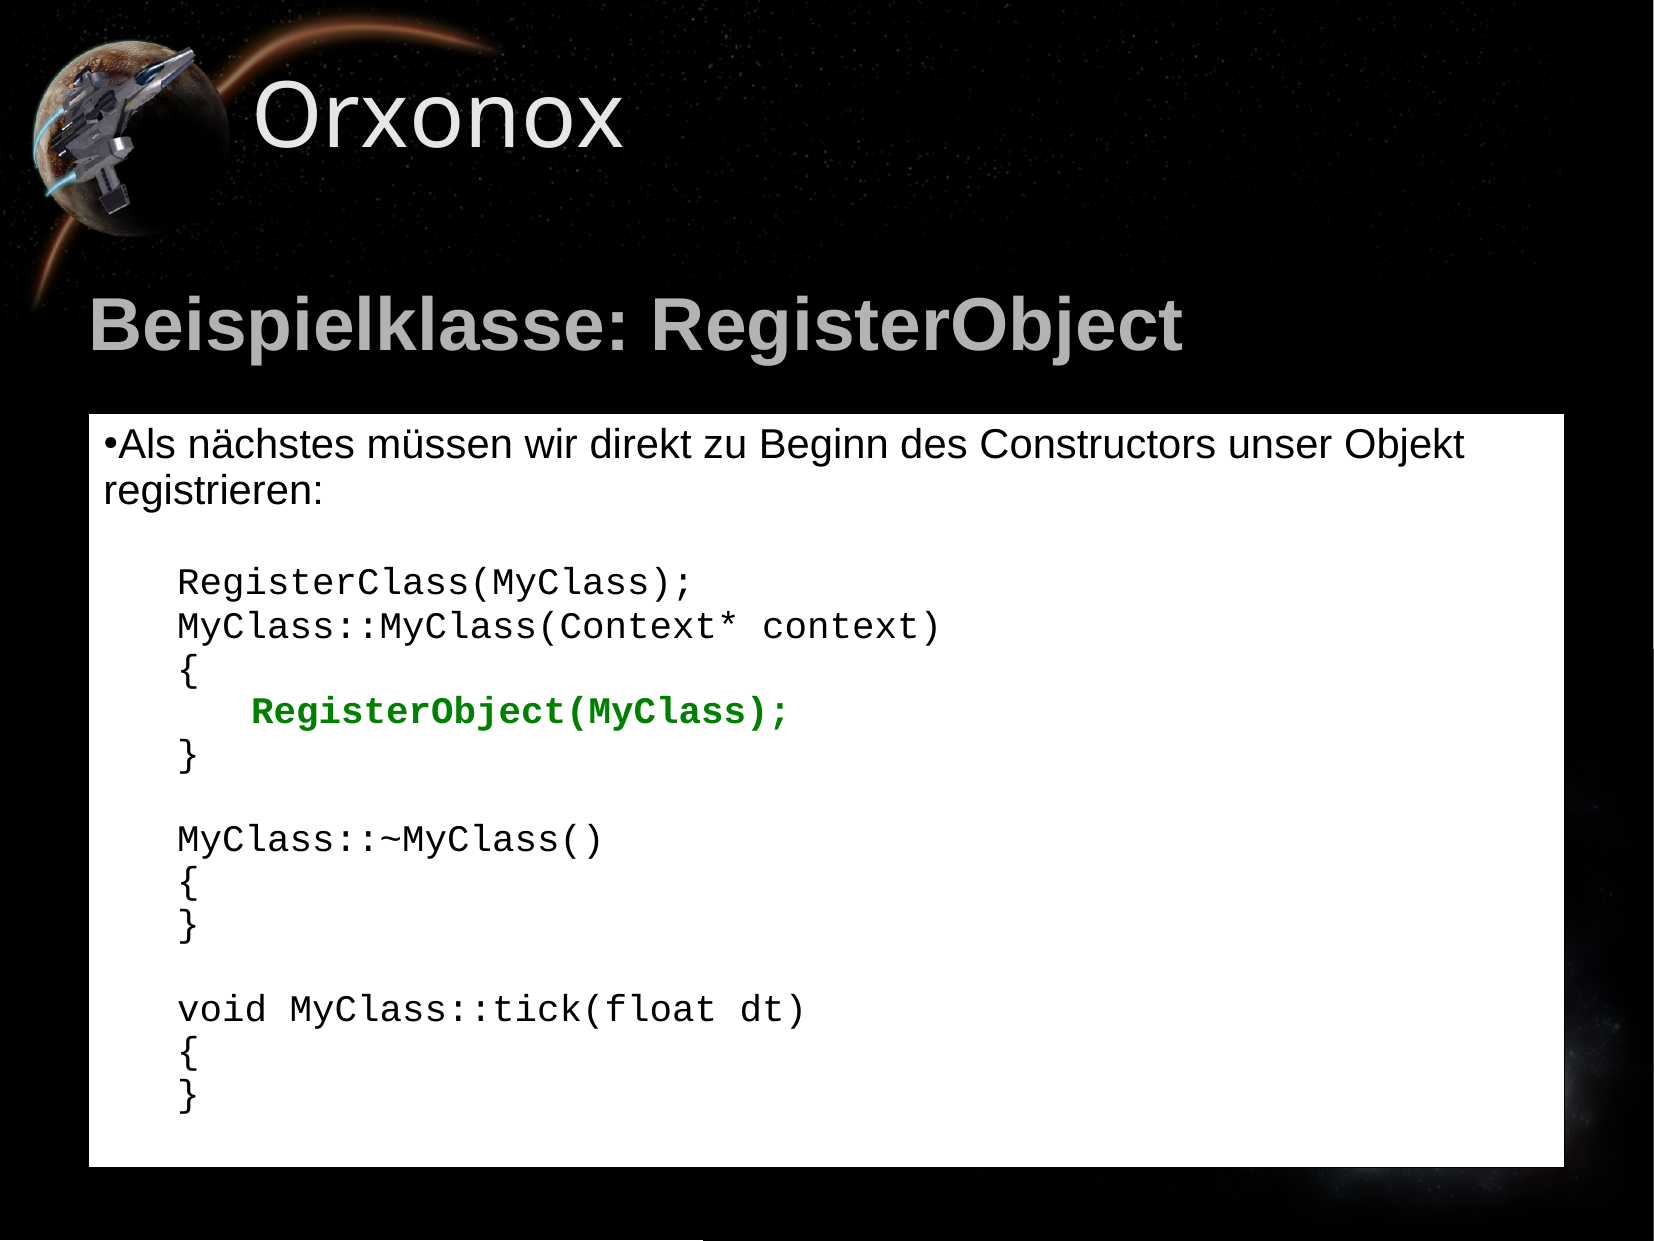

# Beispielklasse: RegisterObject
Als nächstes müssen wir direkt zu Beginn des Constructors unser Objekt registrieren:
	RegisterClass(MyClass);
	MyClass::MyClass(Context* context)
	{
		RegisterObject(MyClass);
	}
	MyClass::~MyClass()
	{
	}
	void MyClass::tick(float dt)
	{
	}